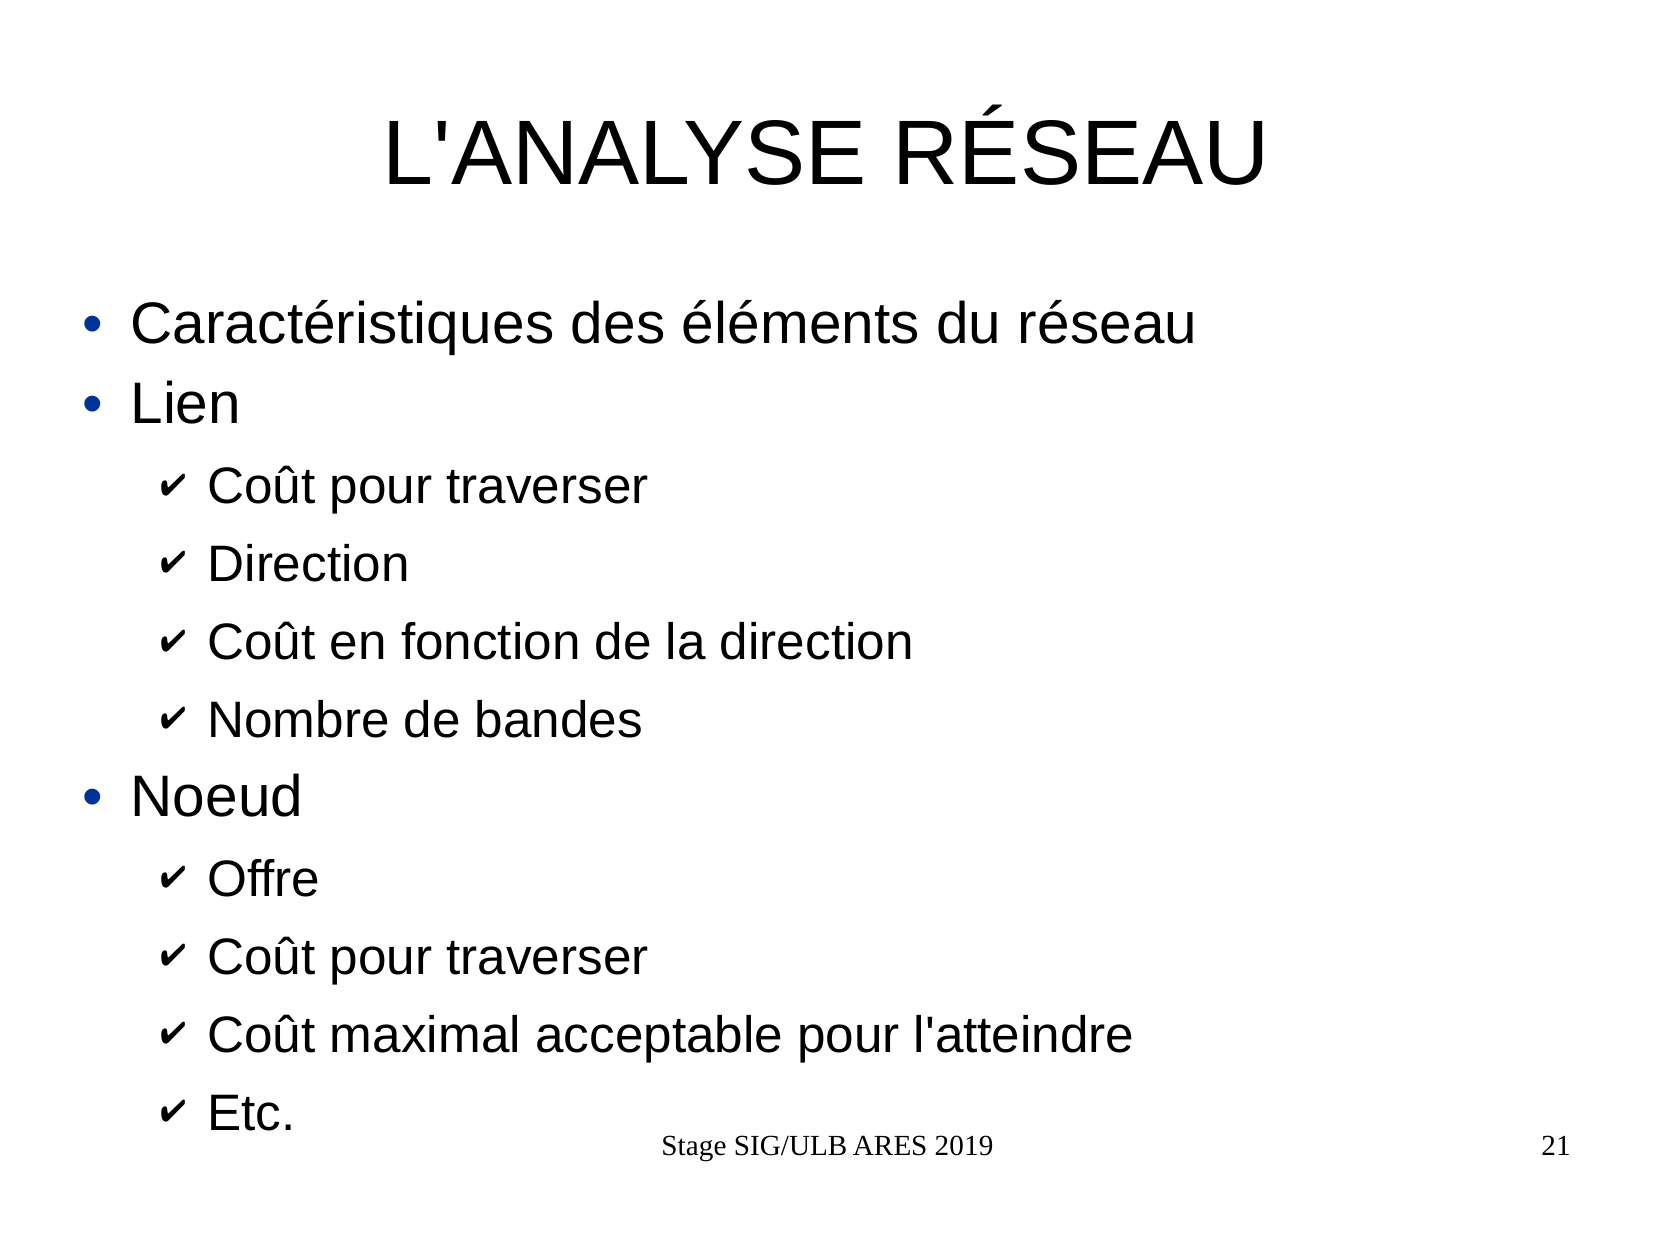

# L'ANALYSE RÉSEAU
Caractéristiques des éléments du réseau
Lien
Coût pour traverser
Direction
Coût en fonction de la direction
Nombre de bandes
Noeud
Offre
Coût pour traverser
Coût maximal acceptable pour l'atteindre
Etc.
Stage SIG/ULB ARES 2019
21